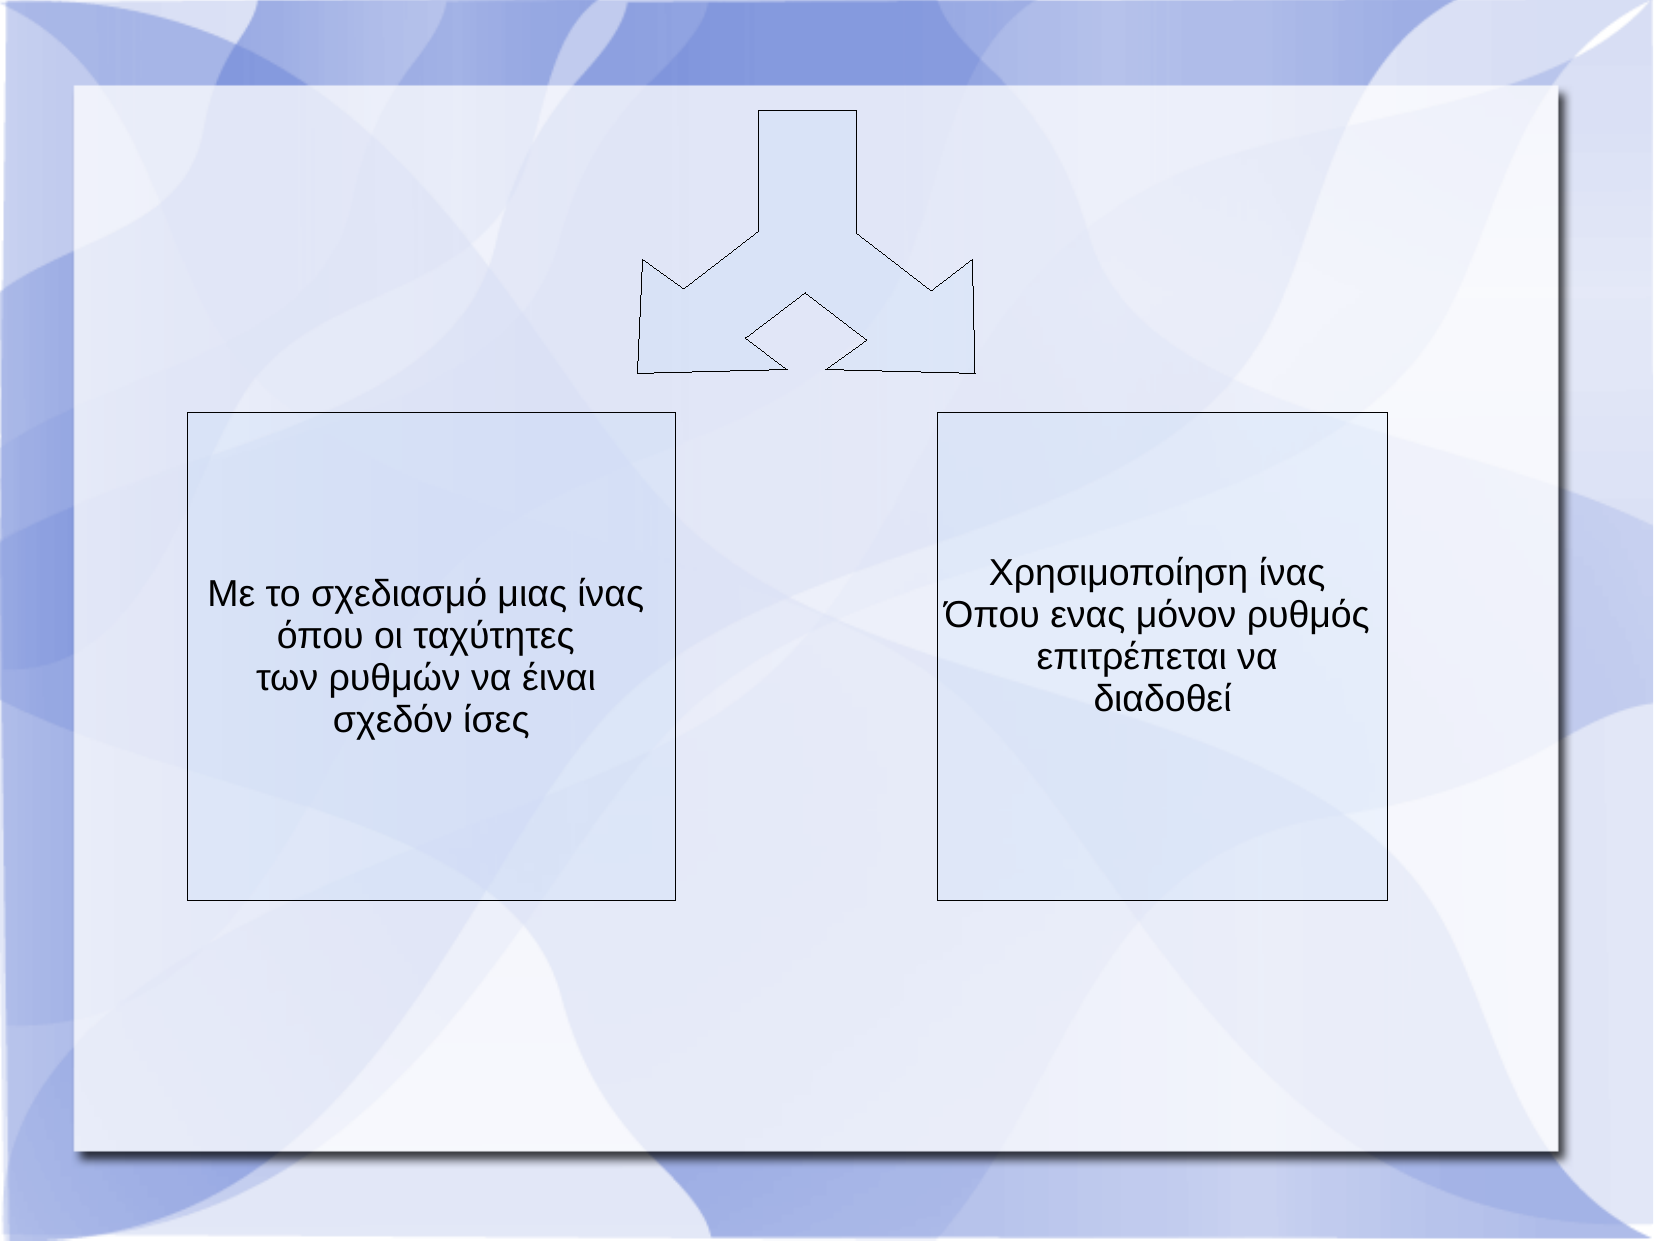

#
Με το σχεδιασμό μιας ίνας
όπου οι ταχύτητες
των ρυθμών να έιναι
σχεδόν ίσες
Χρησιμοποίηση ίνας
Όπου ενας μόνον ρυθμός
επιτρέπεται να
διαδοθεί